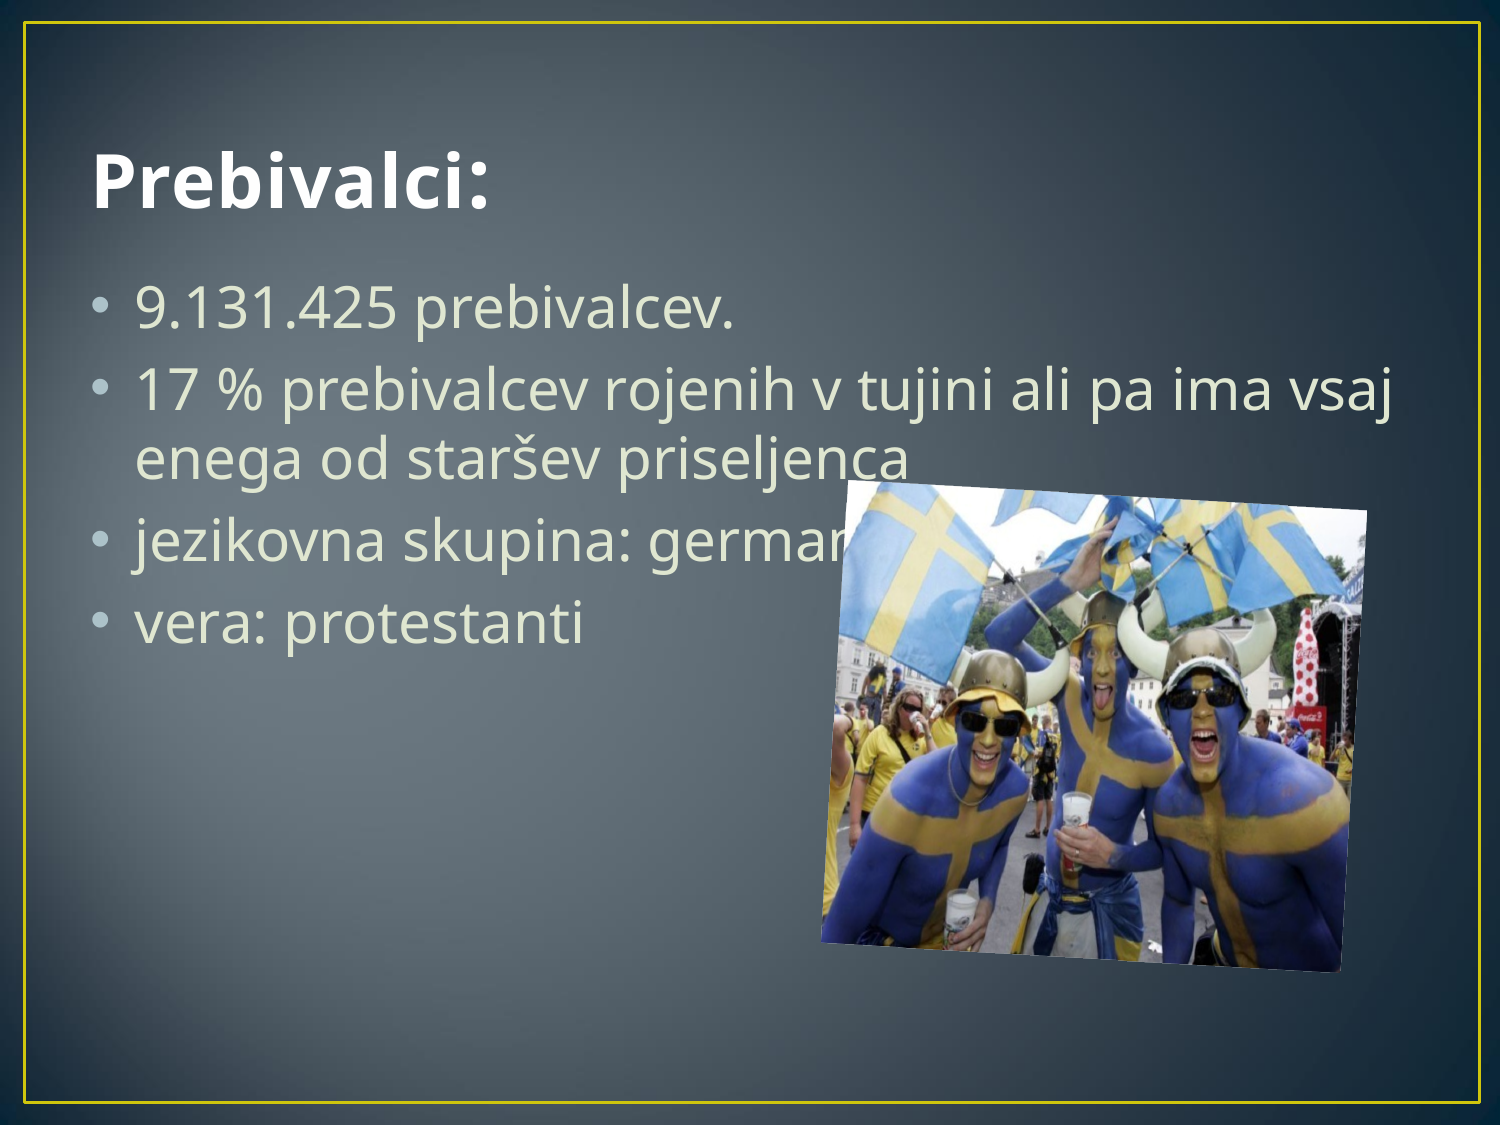

# Prebivalci:
9.131.425 prebivalcev.
17 % prebivalcev rojenih v tujini ali pa ima vsaj enega od staršev priseljenca
jezikovna skupina: germani
vera: protestanti